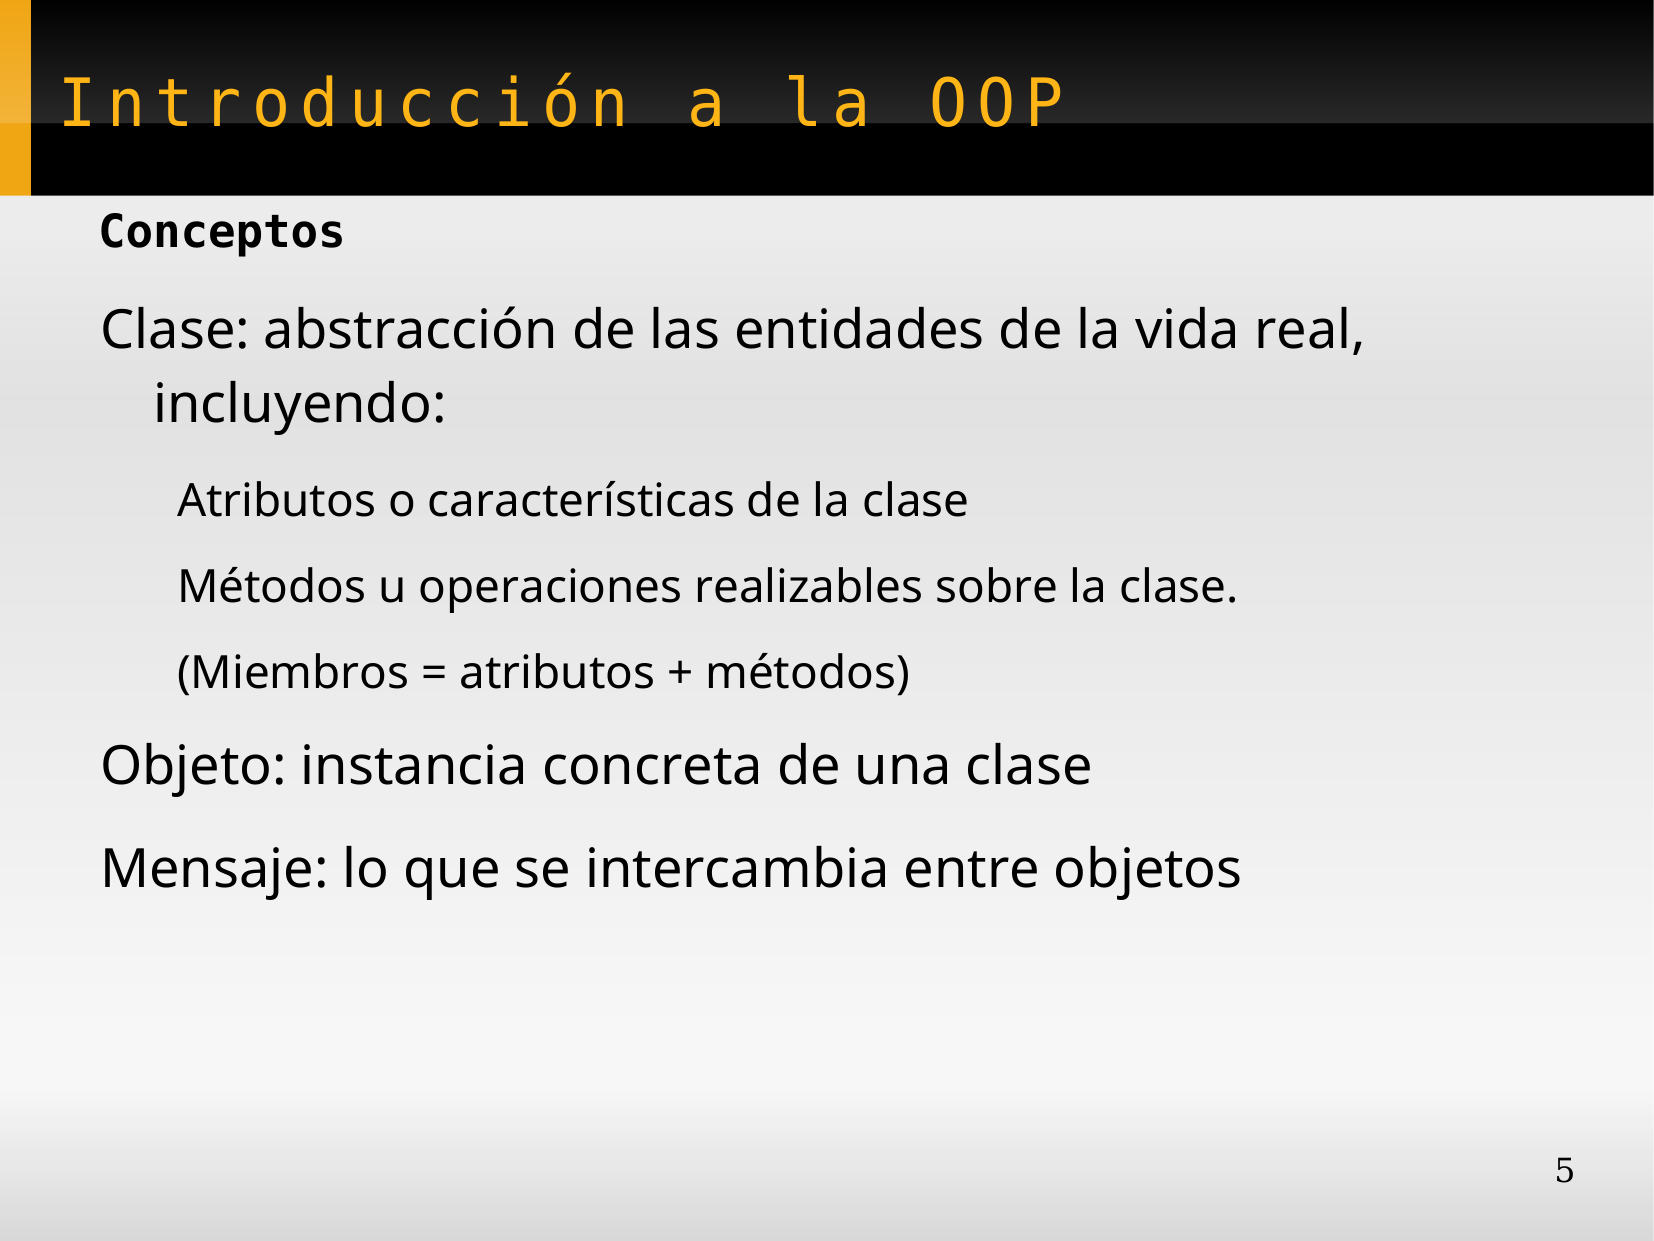

# Introducción a la OOP
Conceptos
Clase: abstracción de las entidades de la vida real, incluyendo:
Atributos o características de la clase
Métodos u operaciones realizables sobre la clase.
(Miembros = atributos + métodos)
Objeto: instancia concreta de una clase
Mensaje: lo que se intercambia entre objetos
5